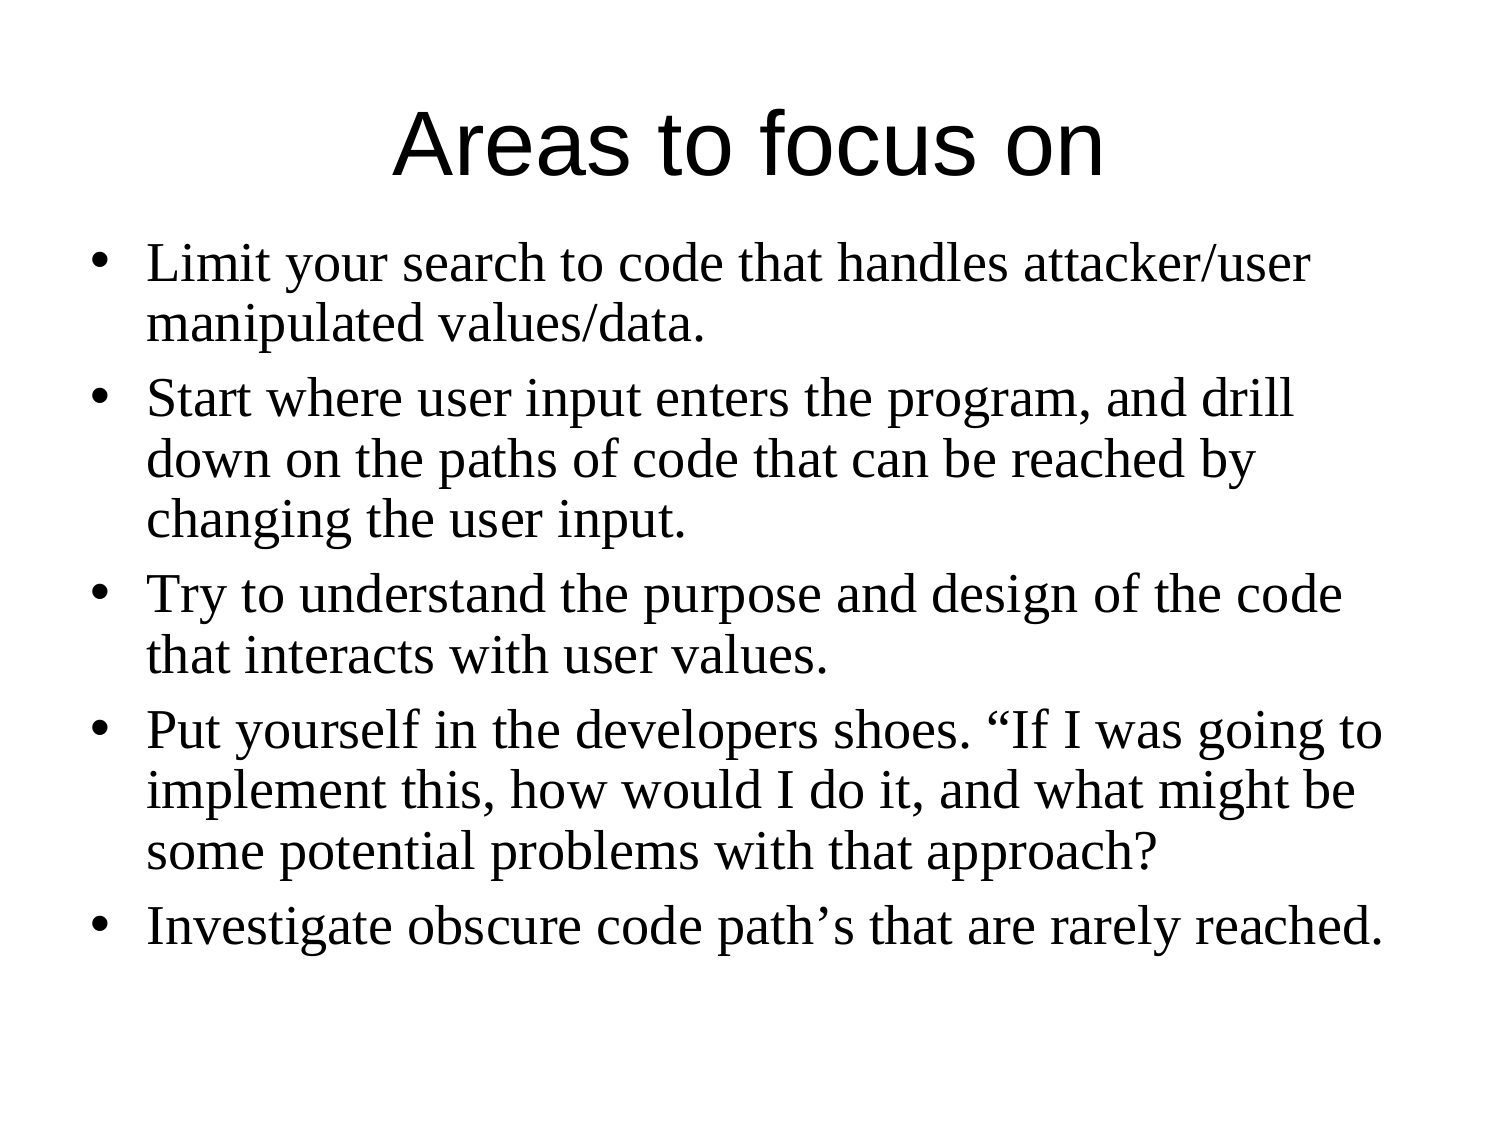

# Areas to focus on
Limit your search to code that handles attacker/user manipulated values/data.
Start where user input enters the program, and drill down on the paths of code that can be reached by changing the user input.
Try to understand the purpose and design of the code that interacts with user values.
Put yourself in the developers shoes. “If I was going to implement this, how would I do it, and what might be some potential problems with that approach?
Investigate obscure code path’s that are rarely reached.